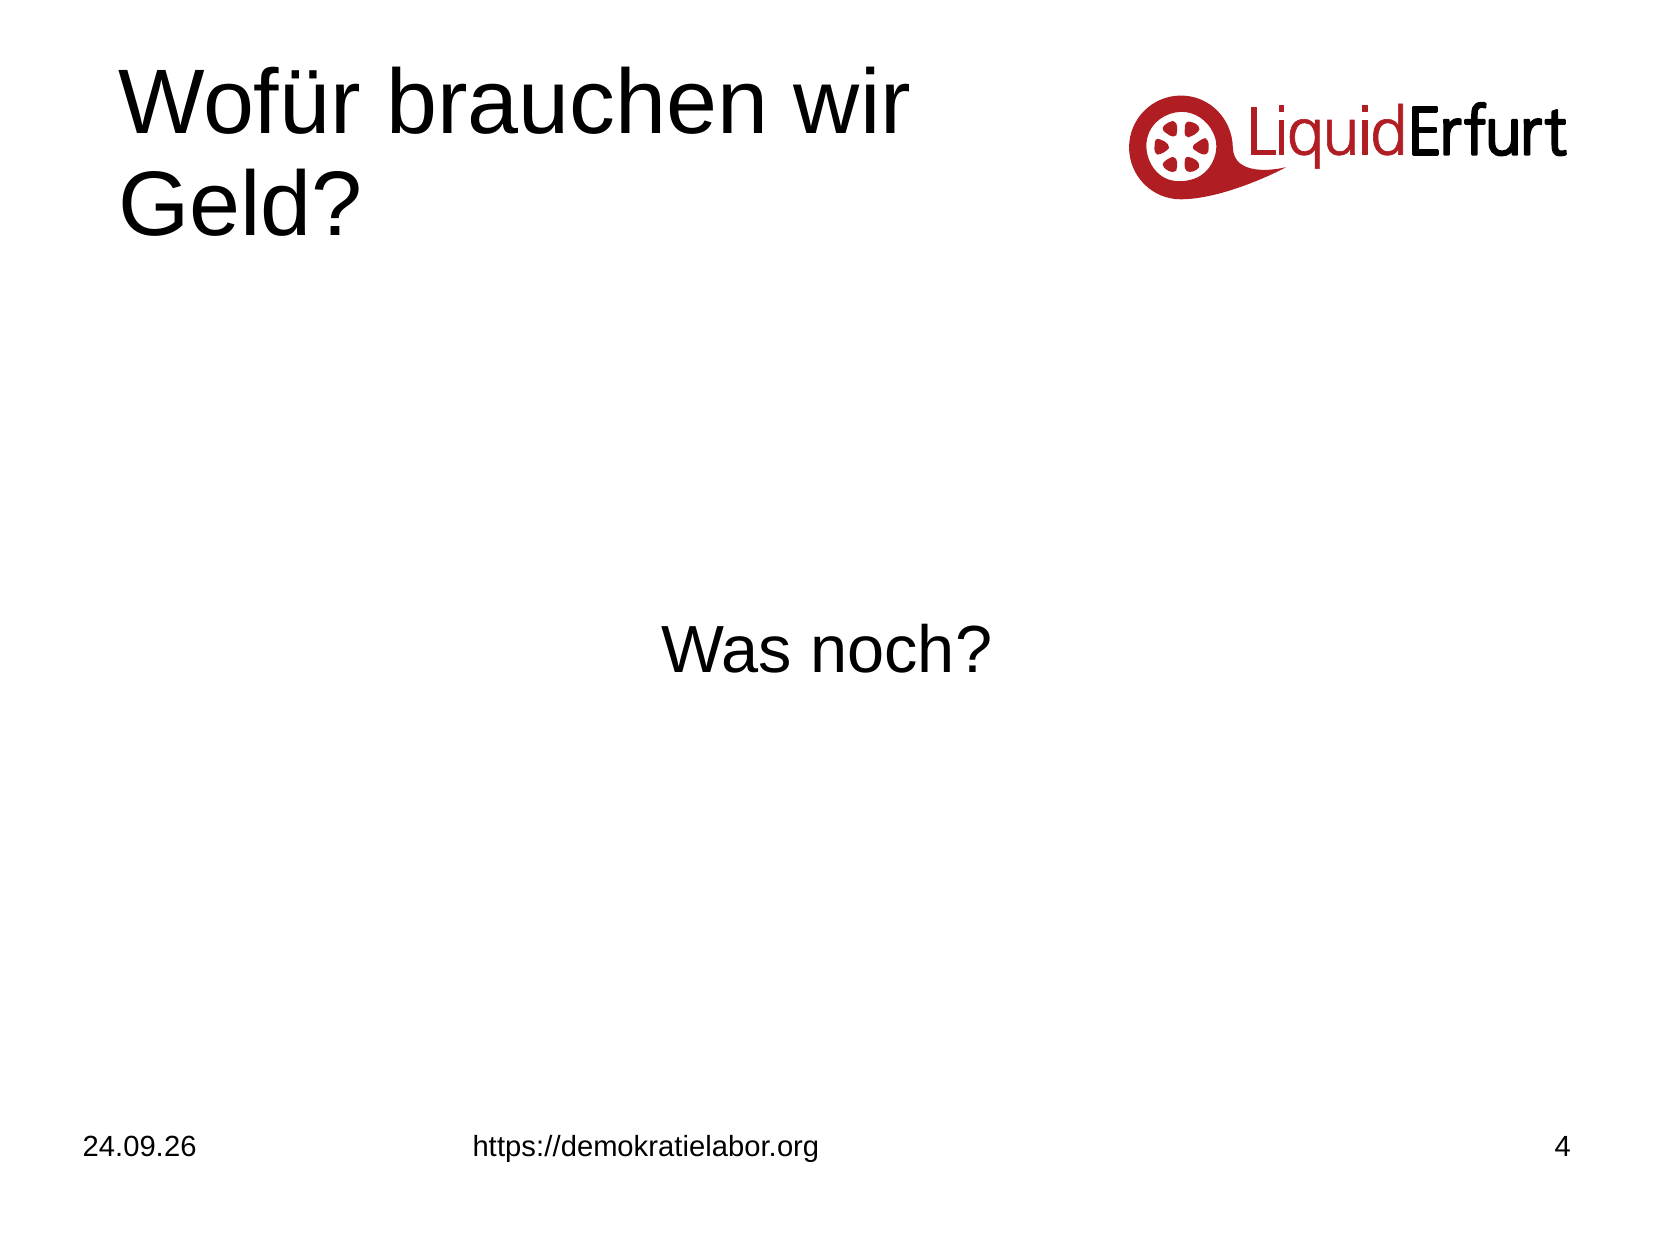

# Wofür brauchen wir Geld?
Was noch?
https://demokratielabor.org
4